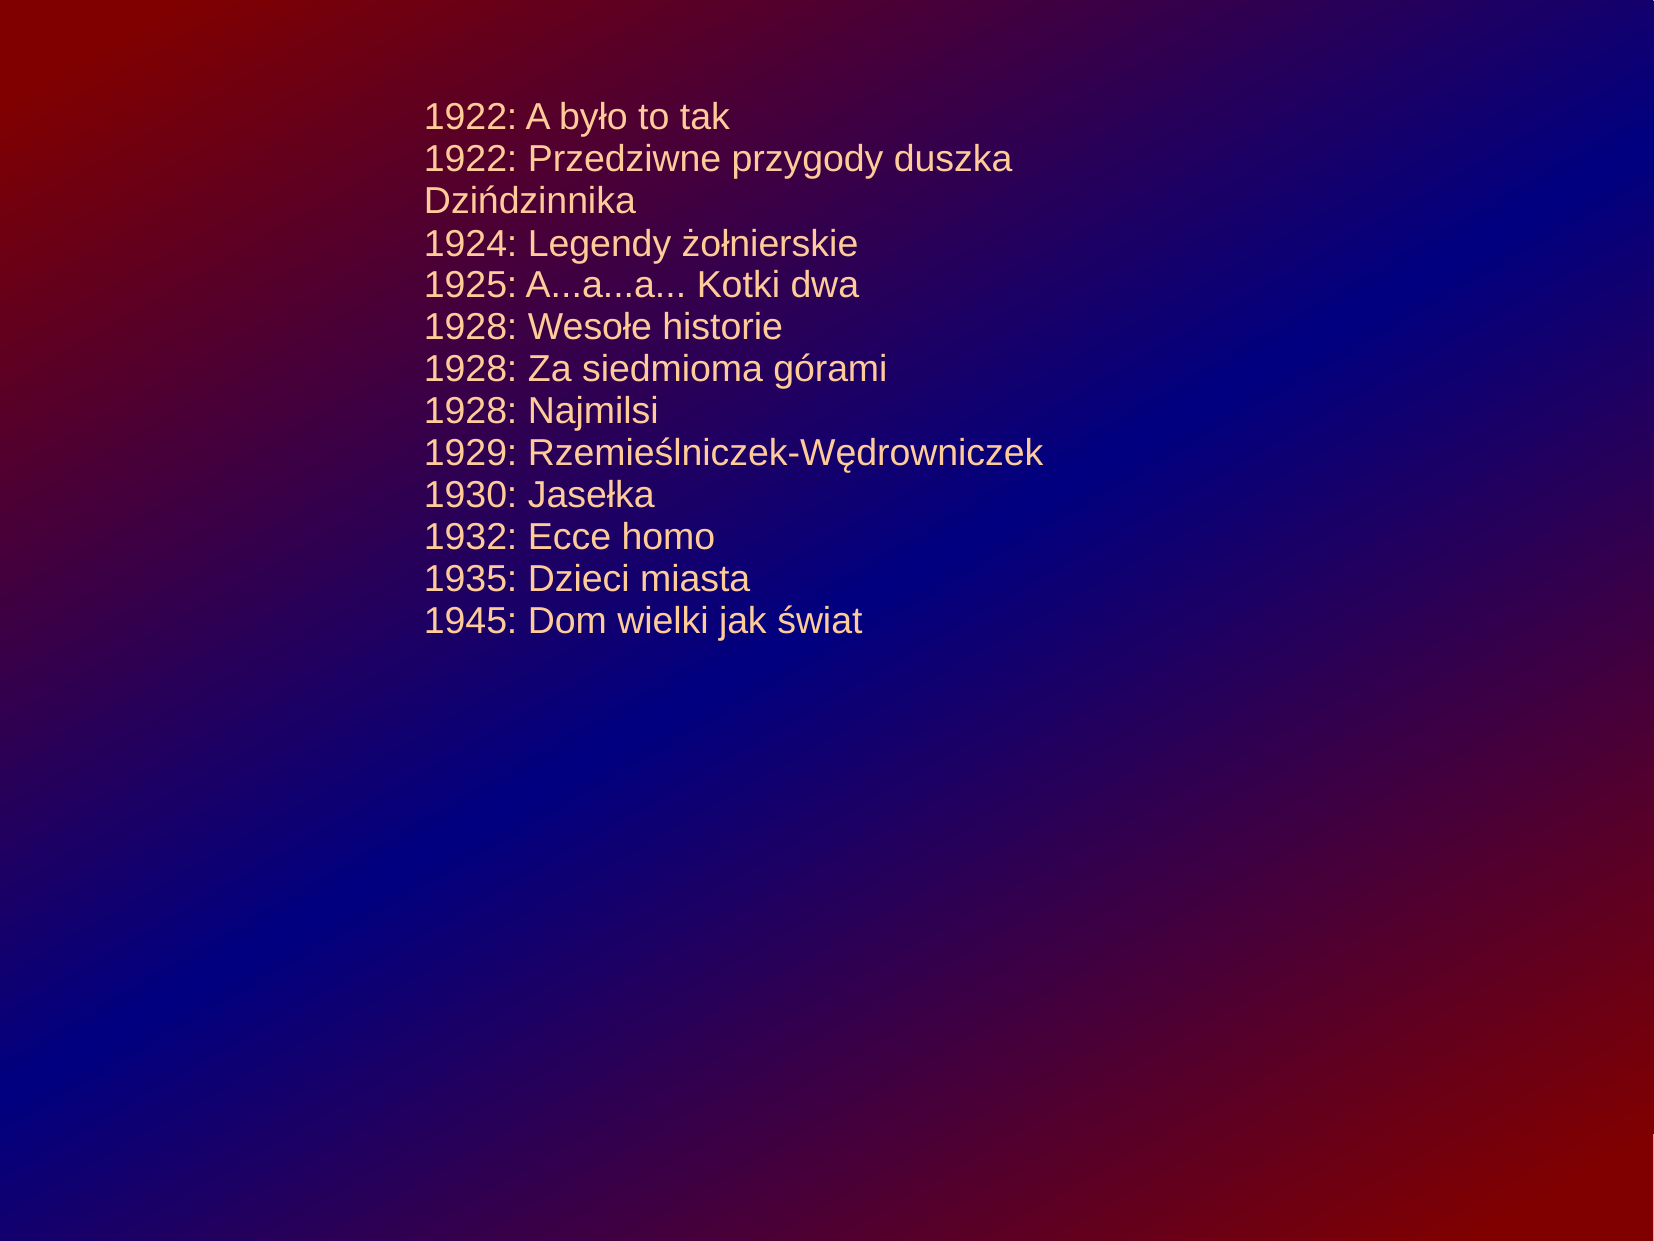

1922: A było to tak
1922: Przedziwne przygody duszka Dzińdzinnika
1924: Legendy żołnierskie
1925: A...a...a... Kotki dwa
1928: Wesołe historie
1928: Za siedmioma górami
1928: Najmilsi
1929: Rzemieślniczek-Wędrowniczek
1930: Jasełka
1932: Ecce homo
1935: Dzieci miasta
1945: Dom wielki jak świat